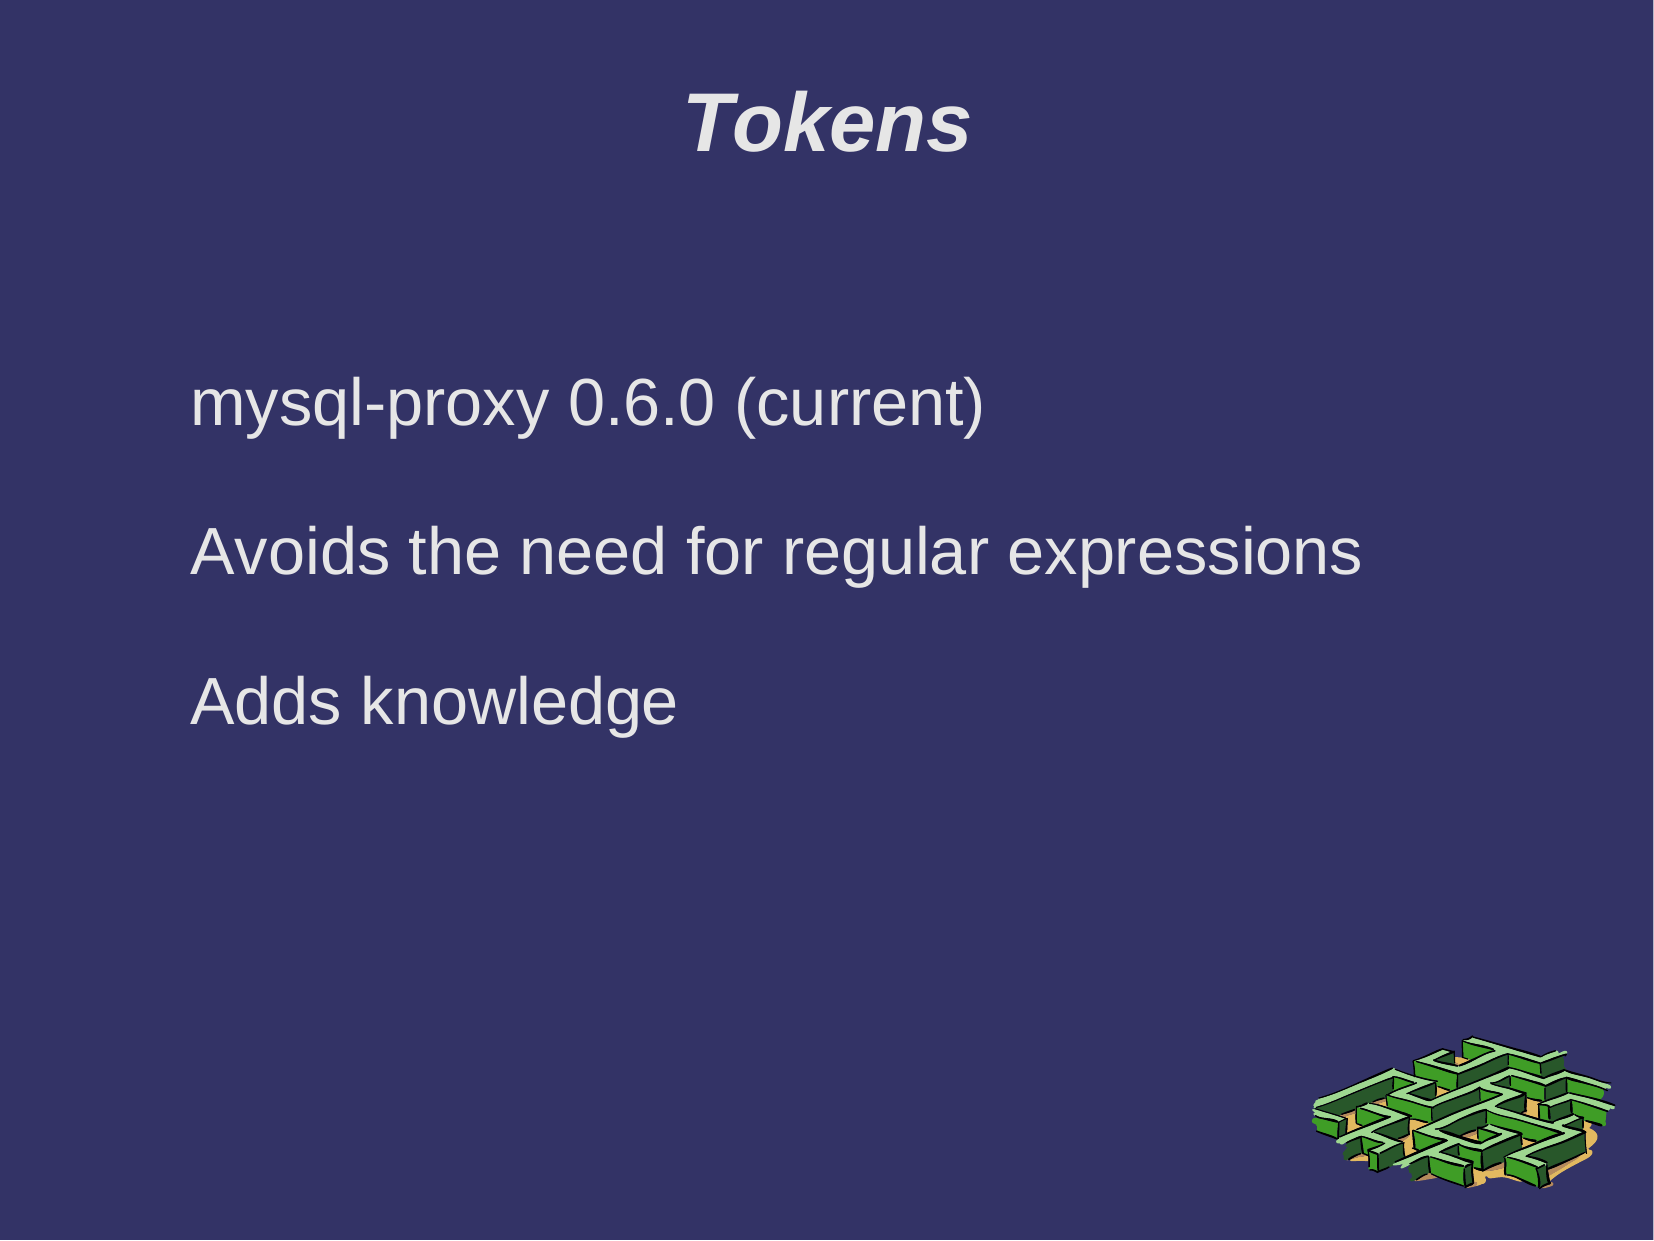

# Tokens
mysql-proxy 0.6.0 (current)
Avoids the need for regular expressions
Adds knowledge